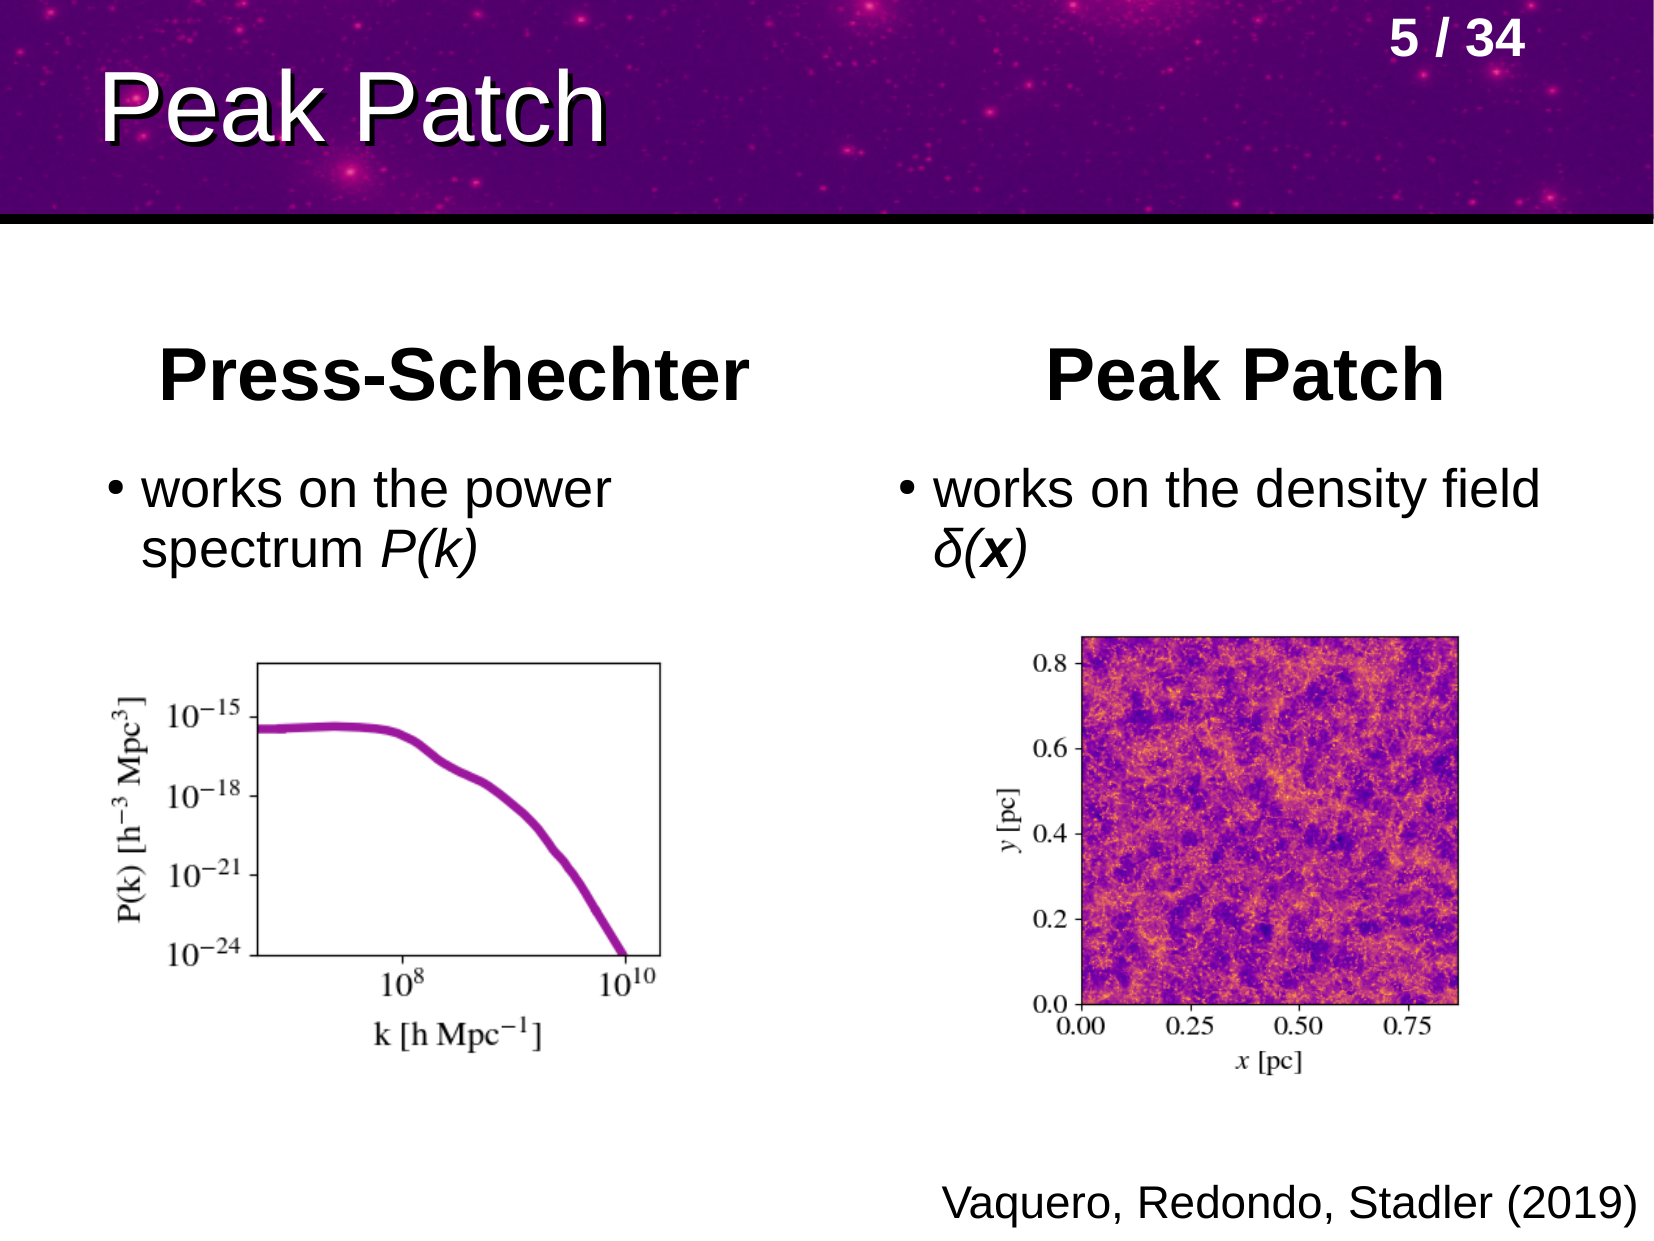

Peak Patch
Press-Schechter
works on the power spectrum P(k)
Peak Patch
works on the density field δ(x)
Vaquero, Redondo, Stadler (2019)